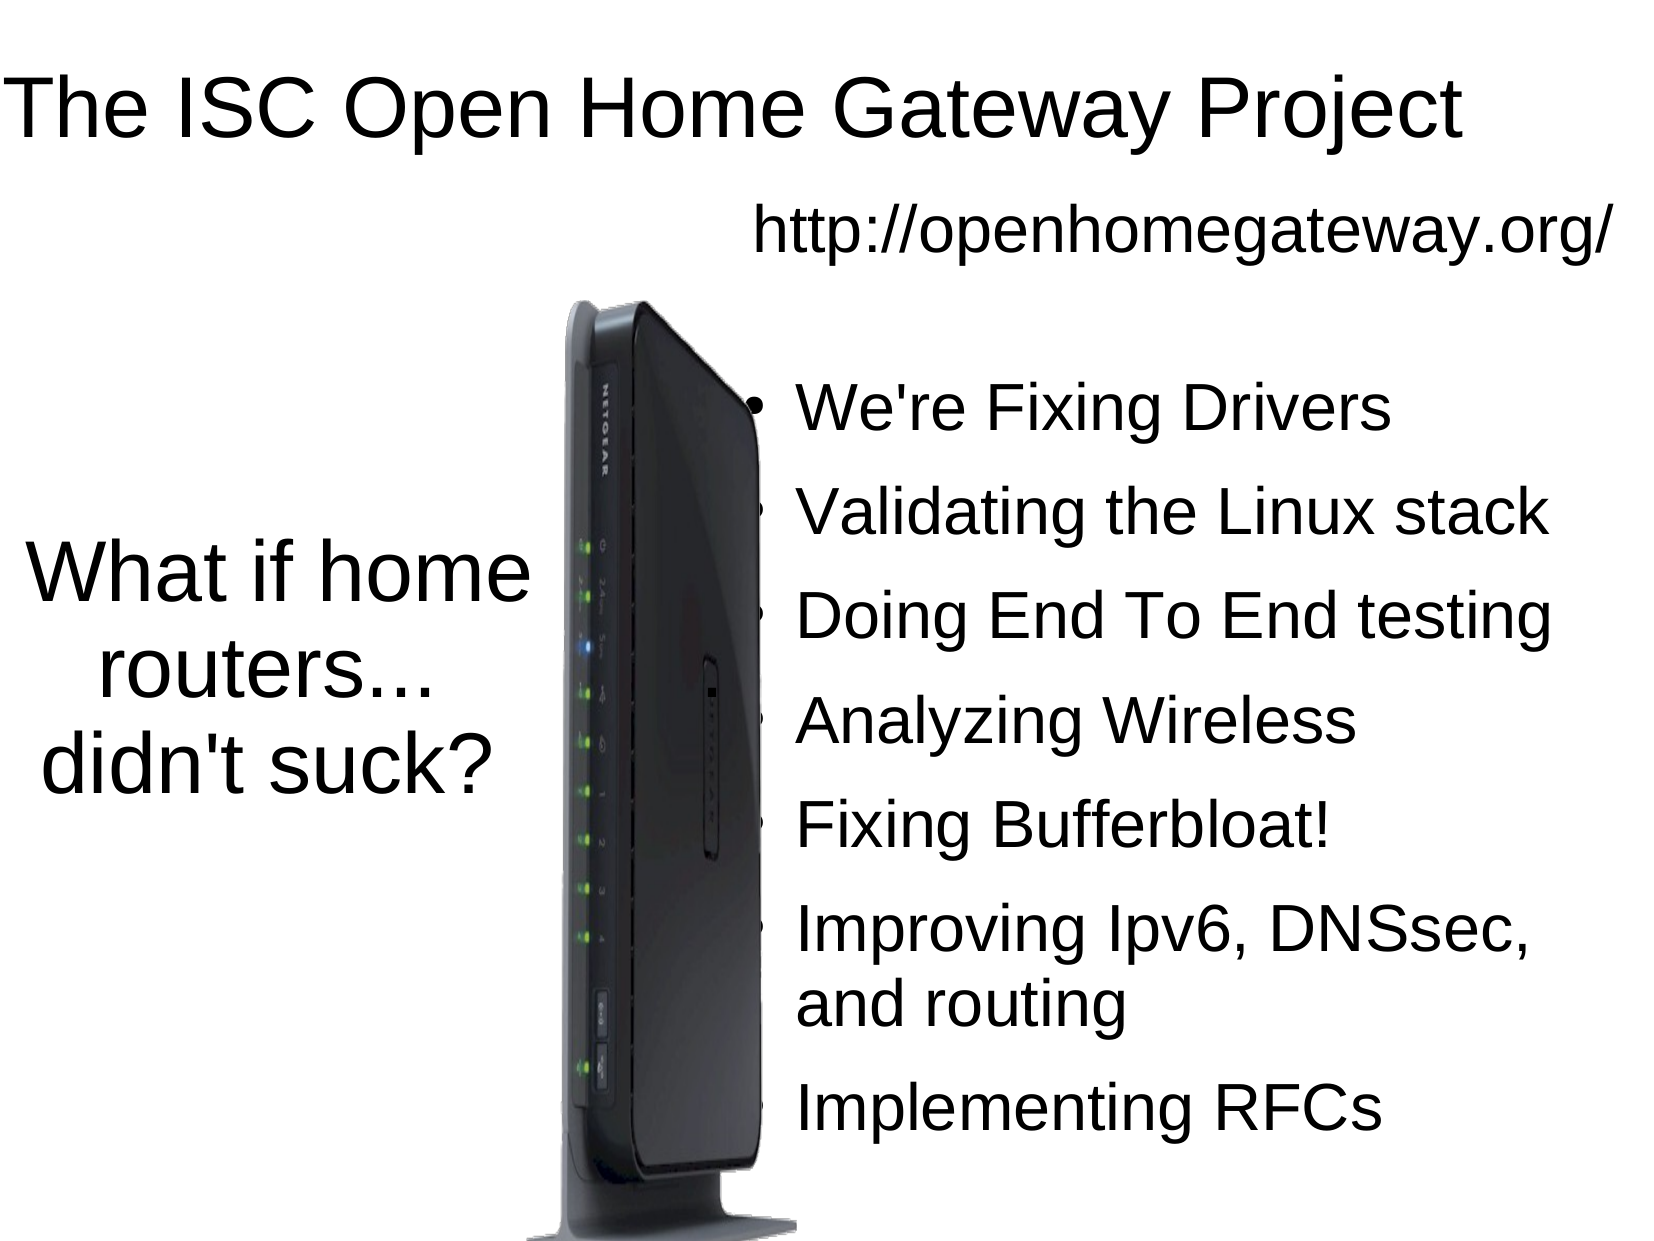

# The ISC Open Home Gateway Project
http://openhomegateway.org/
We're Fixing Drivers
Validating the Linux stack
Doing End To End testing
Analyzing Wireless
Fixing Bufferbloat!
Improving Ipv6, DNSsec, and routing
Implementing RFCs
What if home routers... . didn't suck?